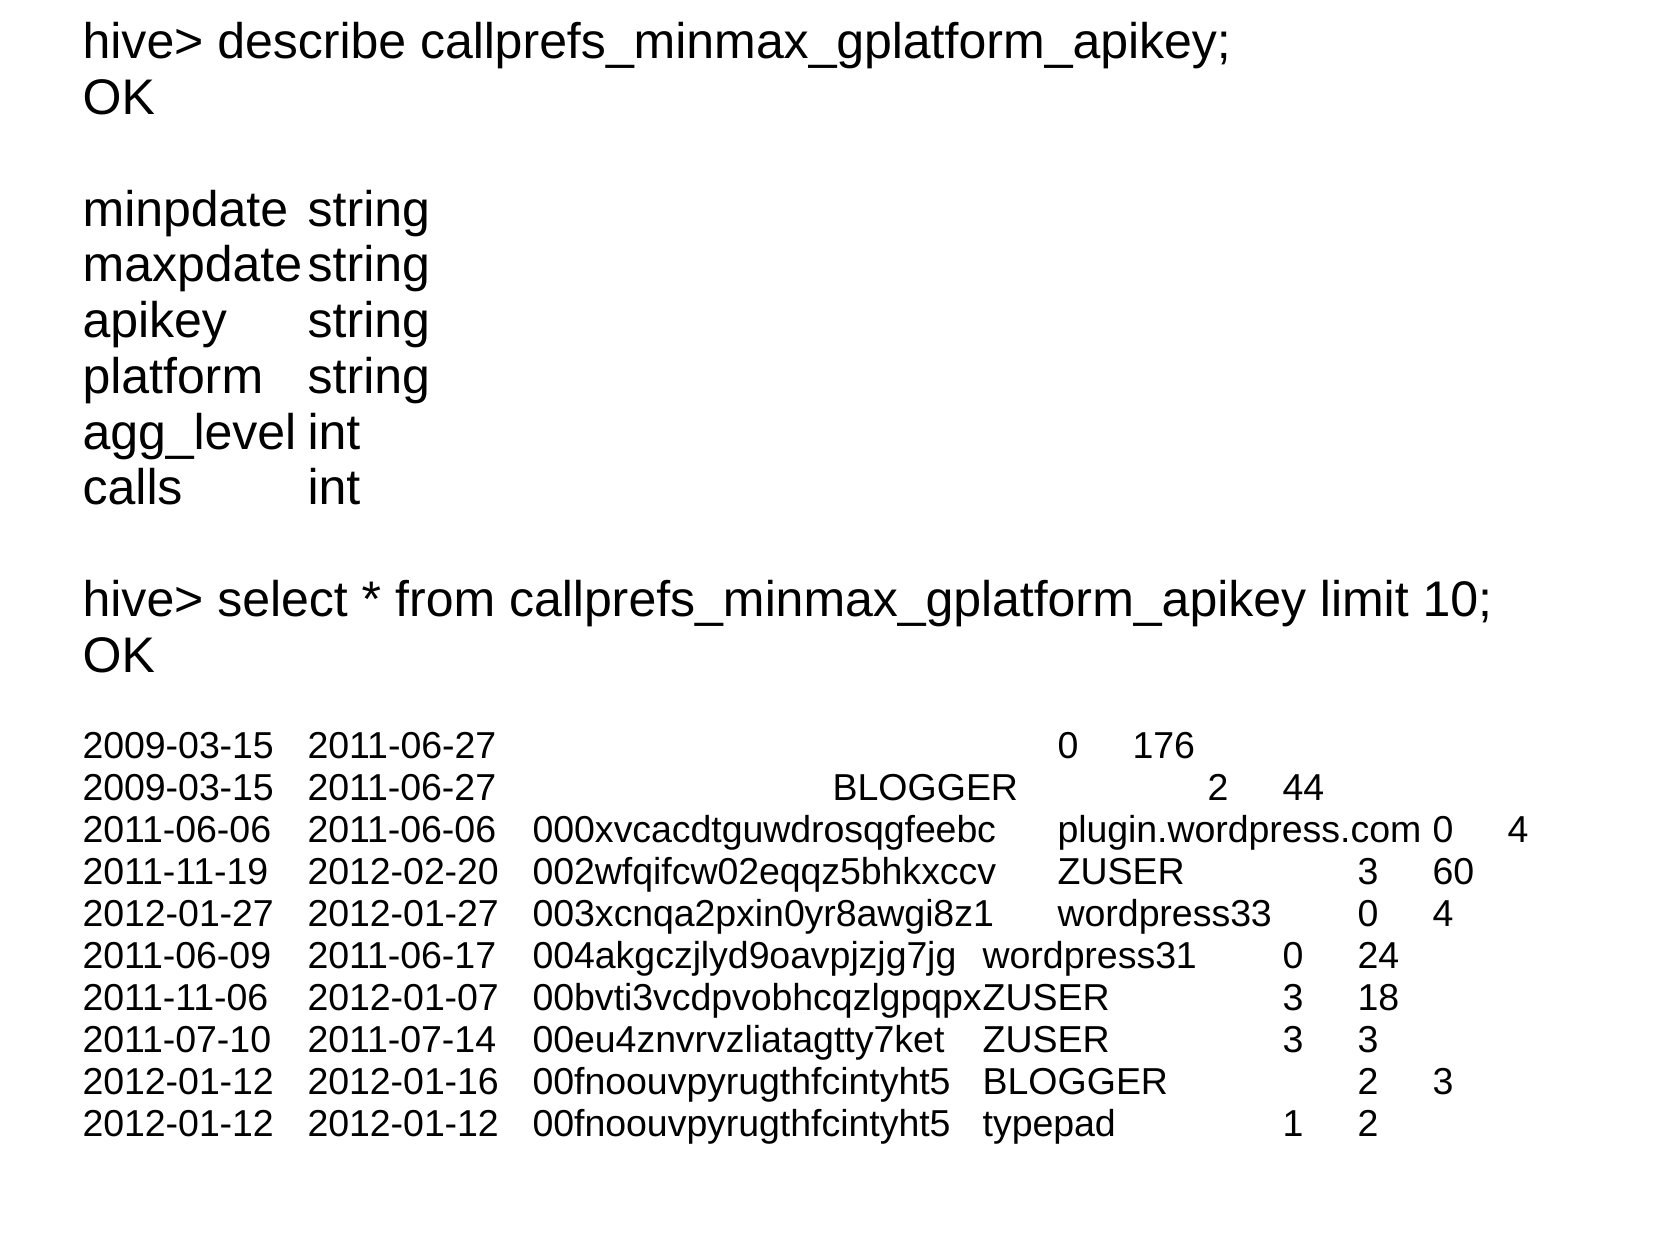

# hive> describe callprefs_minmax_gplatform_apikey;
OK
minpdate	string
maxpdate	string
apikey		string
platform	string
agg_level	int
calls		int
hive> select * from callprefs_minmax_gplatform_apikey limit 10;
OK
2009-03-15	2011-06-27								0	176
2009-03-15	2011-06-27					BLOGGER			2	44
2011-06-06	2011-06-06	000xvcacdtguwdrosqgfeebc	plugin.wordpress.com	0	4
2011-11-19	2012-02-20	002wfqifcw02eqqz5bhkxccv	ZUSER			3	60
2012-01-27	2012-01-27	003xcnqa2pxin0yr8awgi8z1	wordpress33		0	4
2011-06-09	2011-06-17	004akgczjlyd9oavpjzjg7jg	wordpress31		0	24
2011-11-06	2012-01-07	00bvti3vcdpvobhcqzlgpqpx	ZUSER			3	18
2011-07-10	2011-07-14	00eu4znvrvzliatagtty7ket	ZUSER			3	3
2012-01-12	2012-01-16	00fnoouvpyrugthfcintyht5	BLOGGER			2	3
2012-01-12	2012-01-12	00fnoouvpyrugthfcintyht5	typepad			1	2